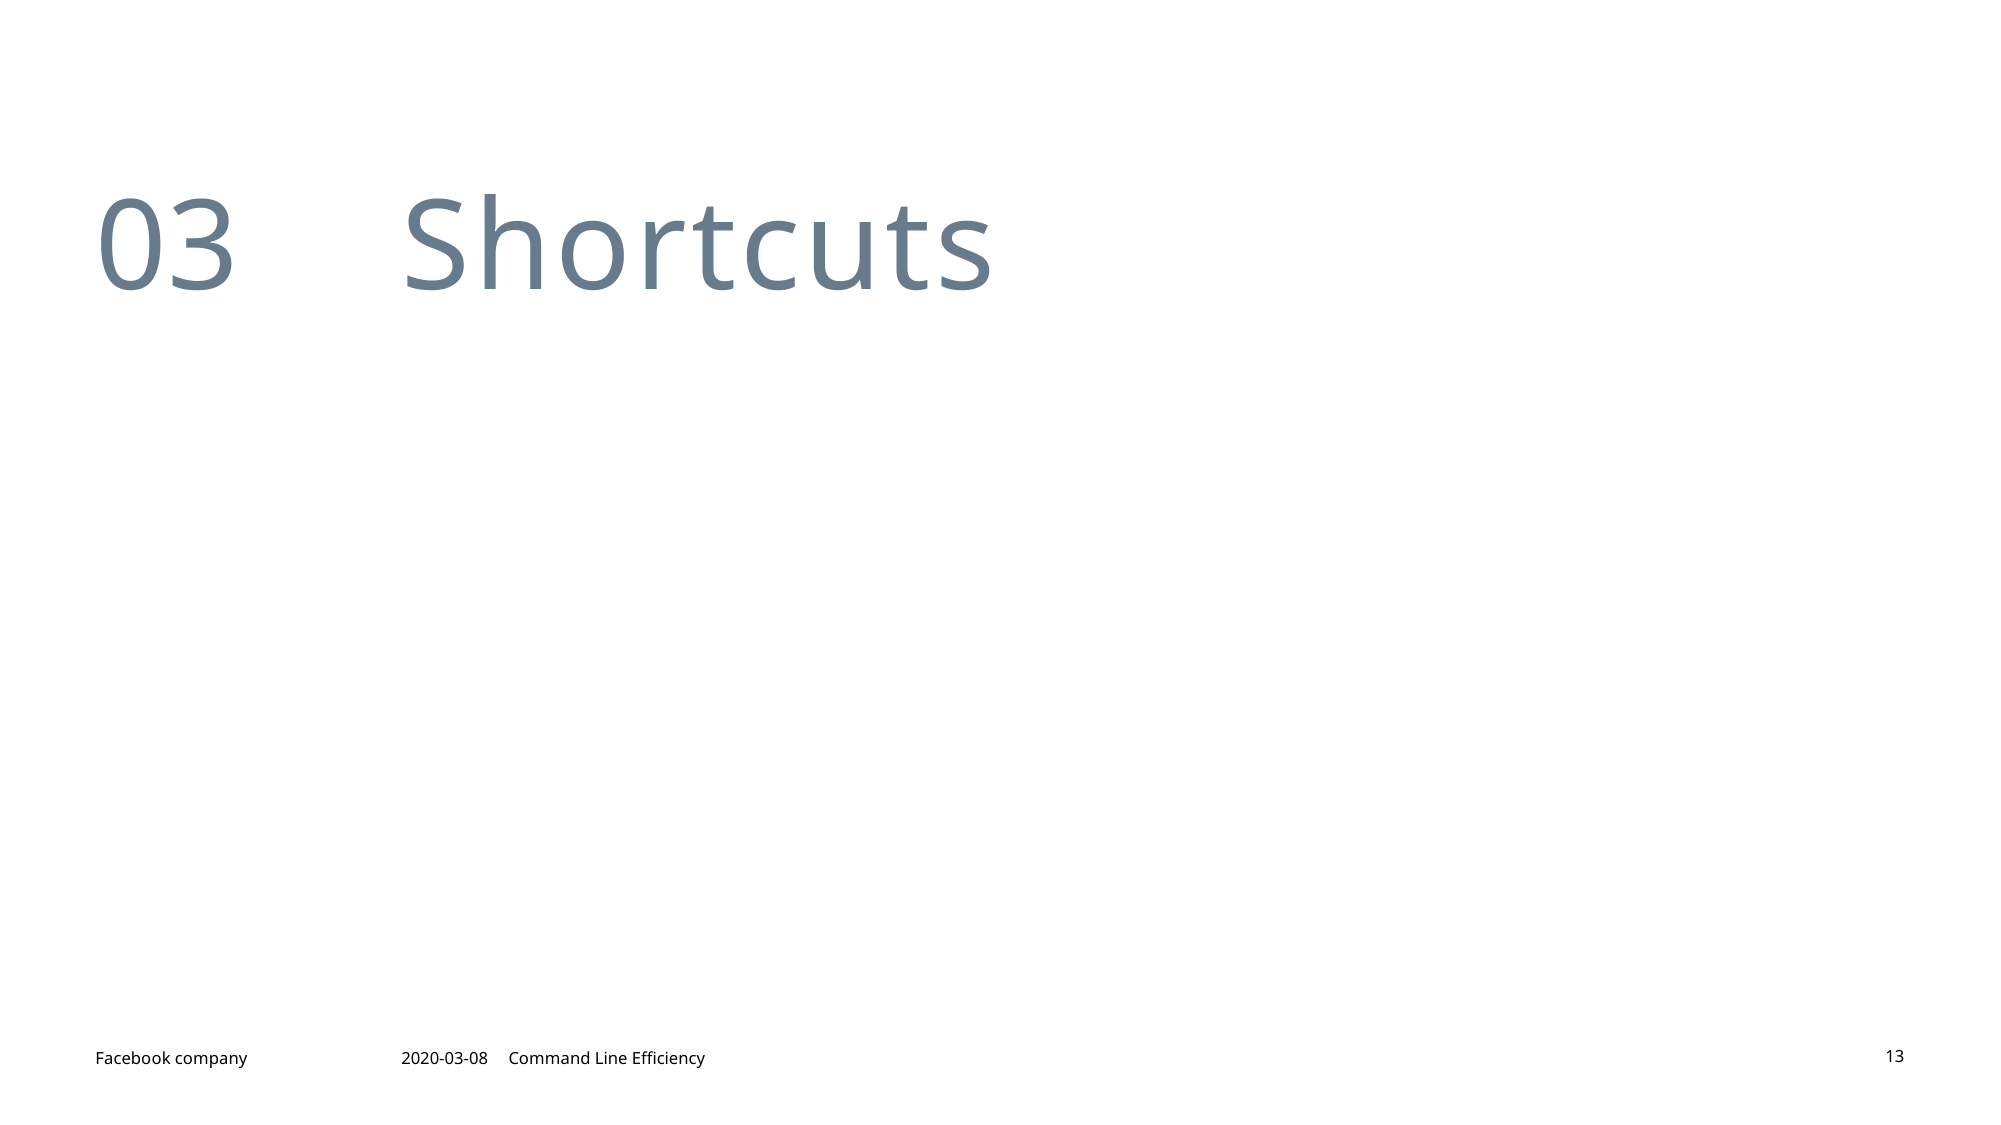

Shortcuts
# 03
2020-03-08
Command Line Efficiency